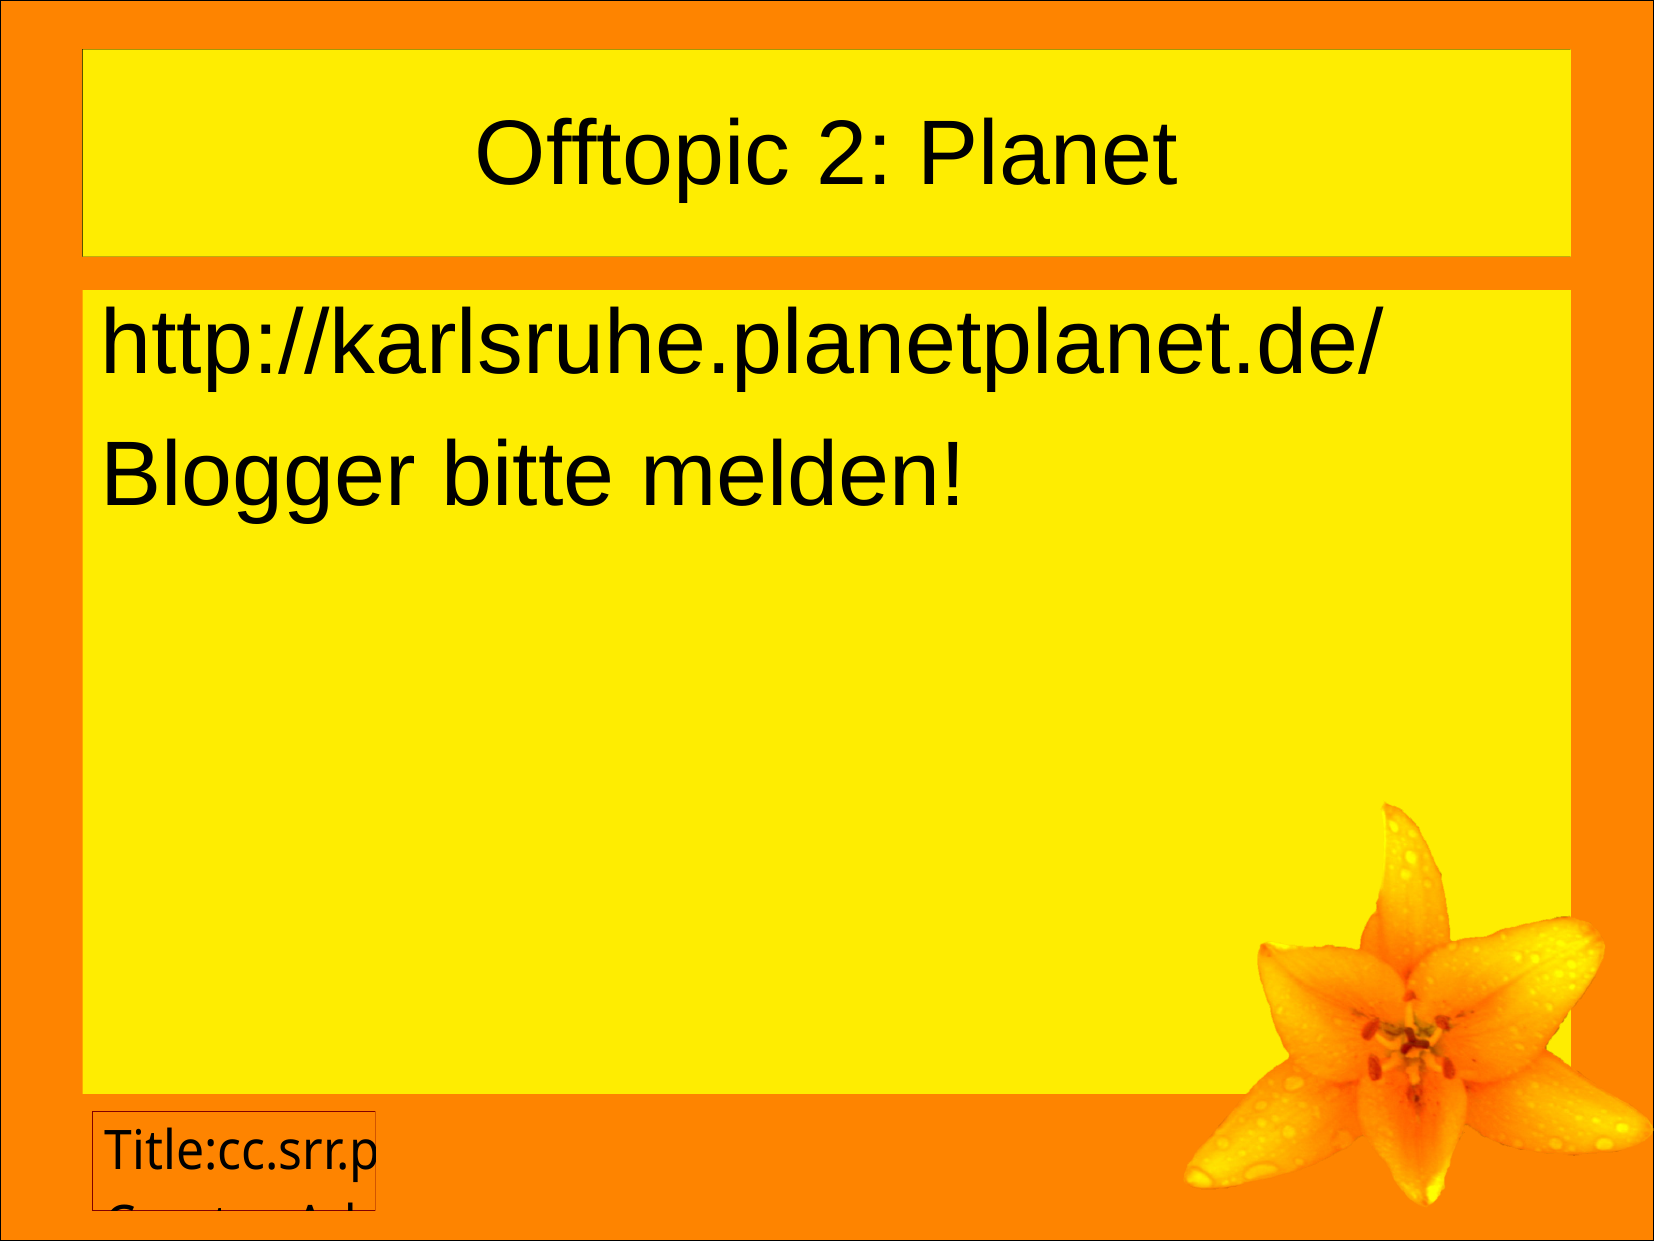

# Offtopic 2: Planet
http://karlsruhe.planetplanet.de/
Blogger bitte melden!